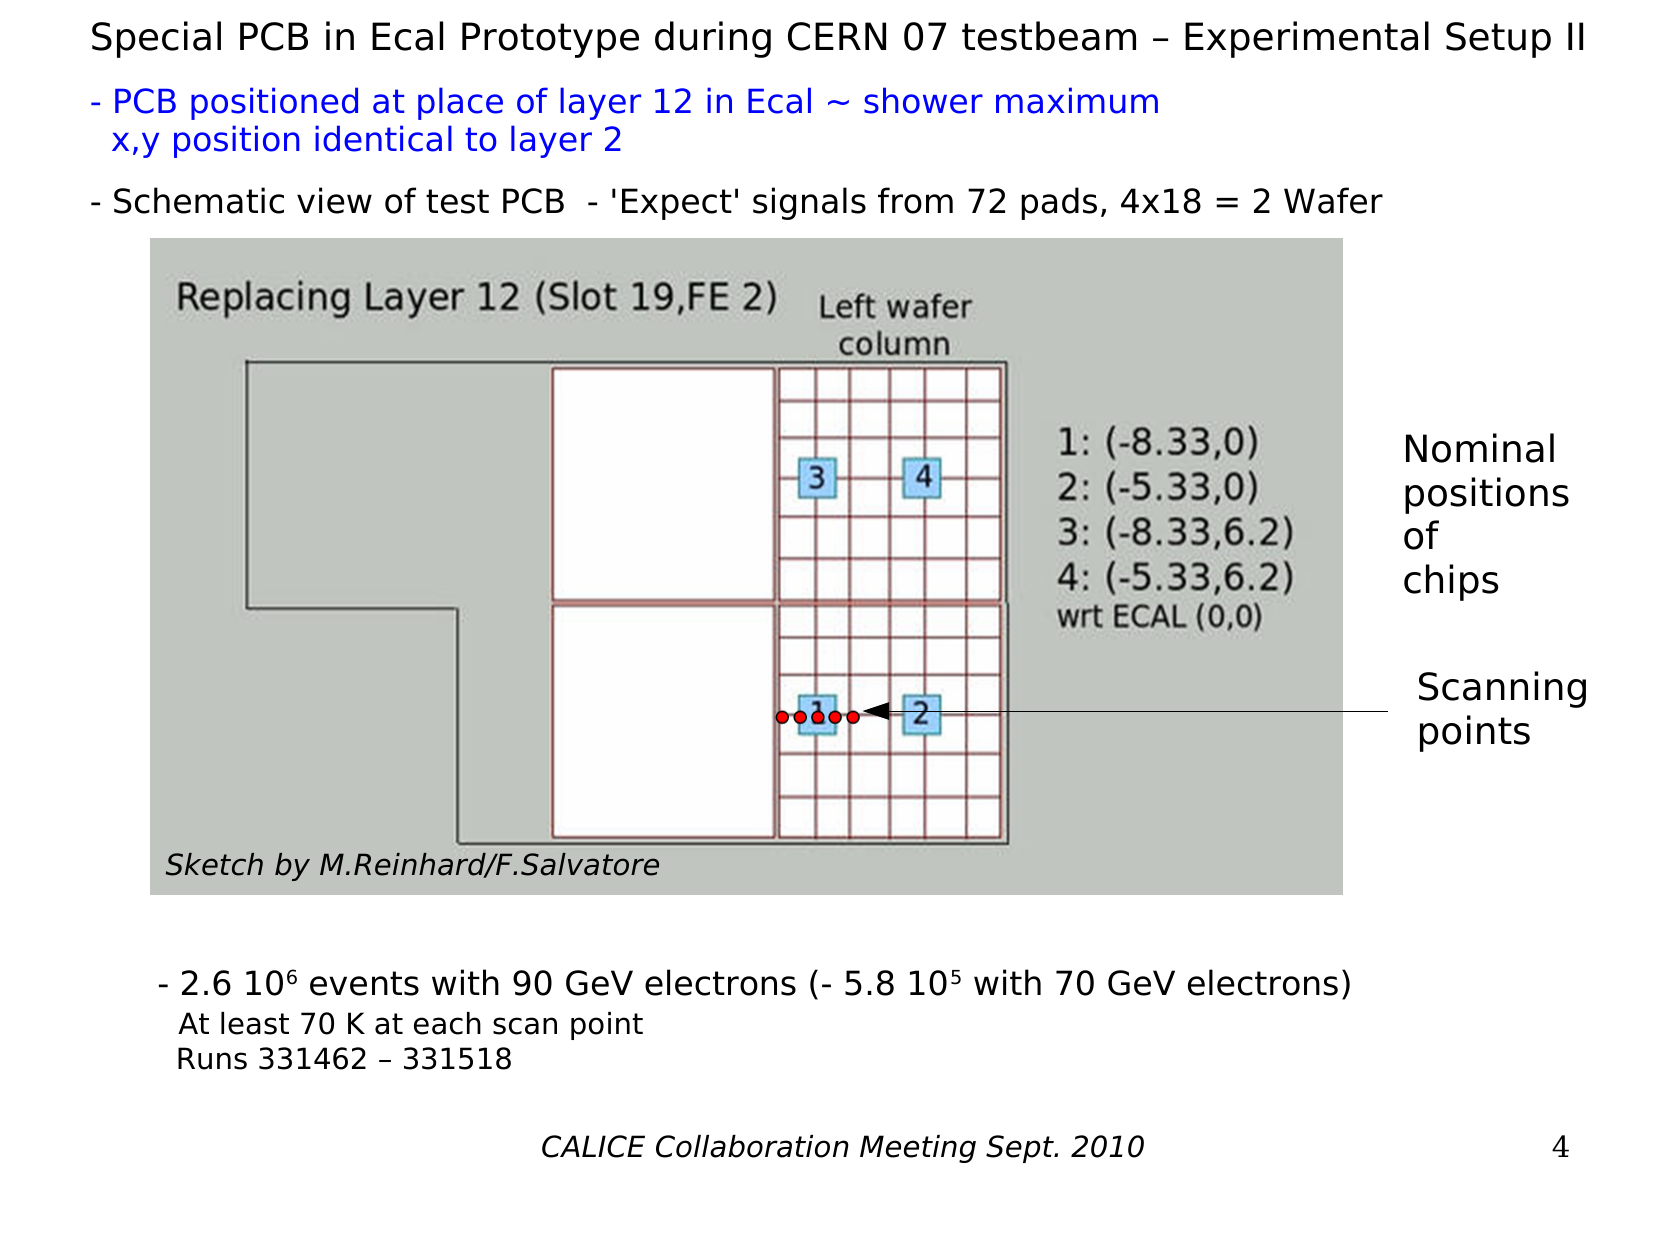

Special PCB in Ecal Prototype during CERN 07 testbeam – Experimental Setup II
- PCB positioned at place of layer 12 in Ecal ~ shower maximum
 x,y position identical to layer 2
- Schematic view of test PCB - 'Expect' signals from 72 pads, 4x18 = 2 Wafer
Nominal
positions
of
chips
Scanning
points
Sketch by M.Reinhard/F.Salvatore
- 2.6 106 events with 90 GeV electrons (- 5.8 105 with 70 GeV electrons)
 At least 70 K at each scan point
 Runs 331462 – 331518
4